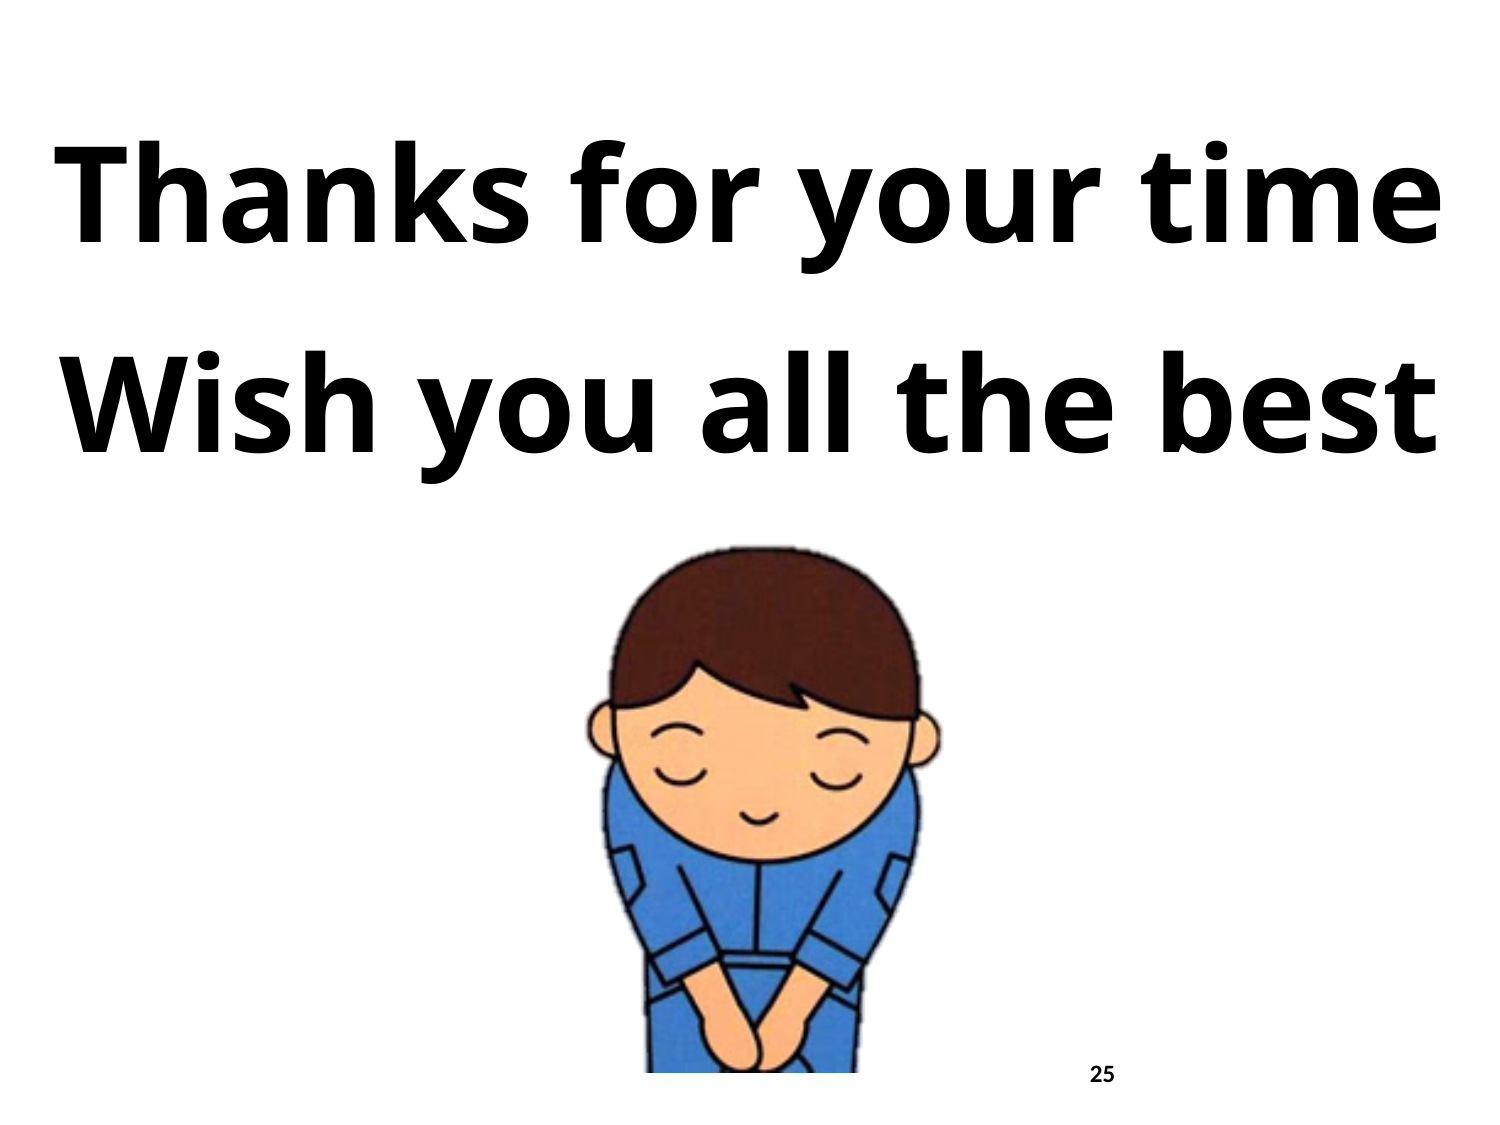

Thanks for your time
Wish you all the best